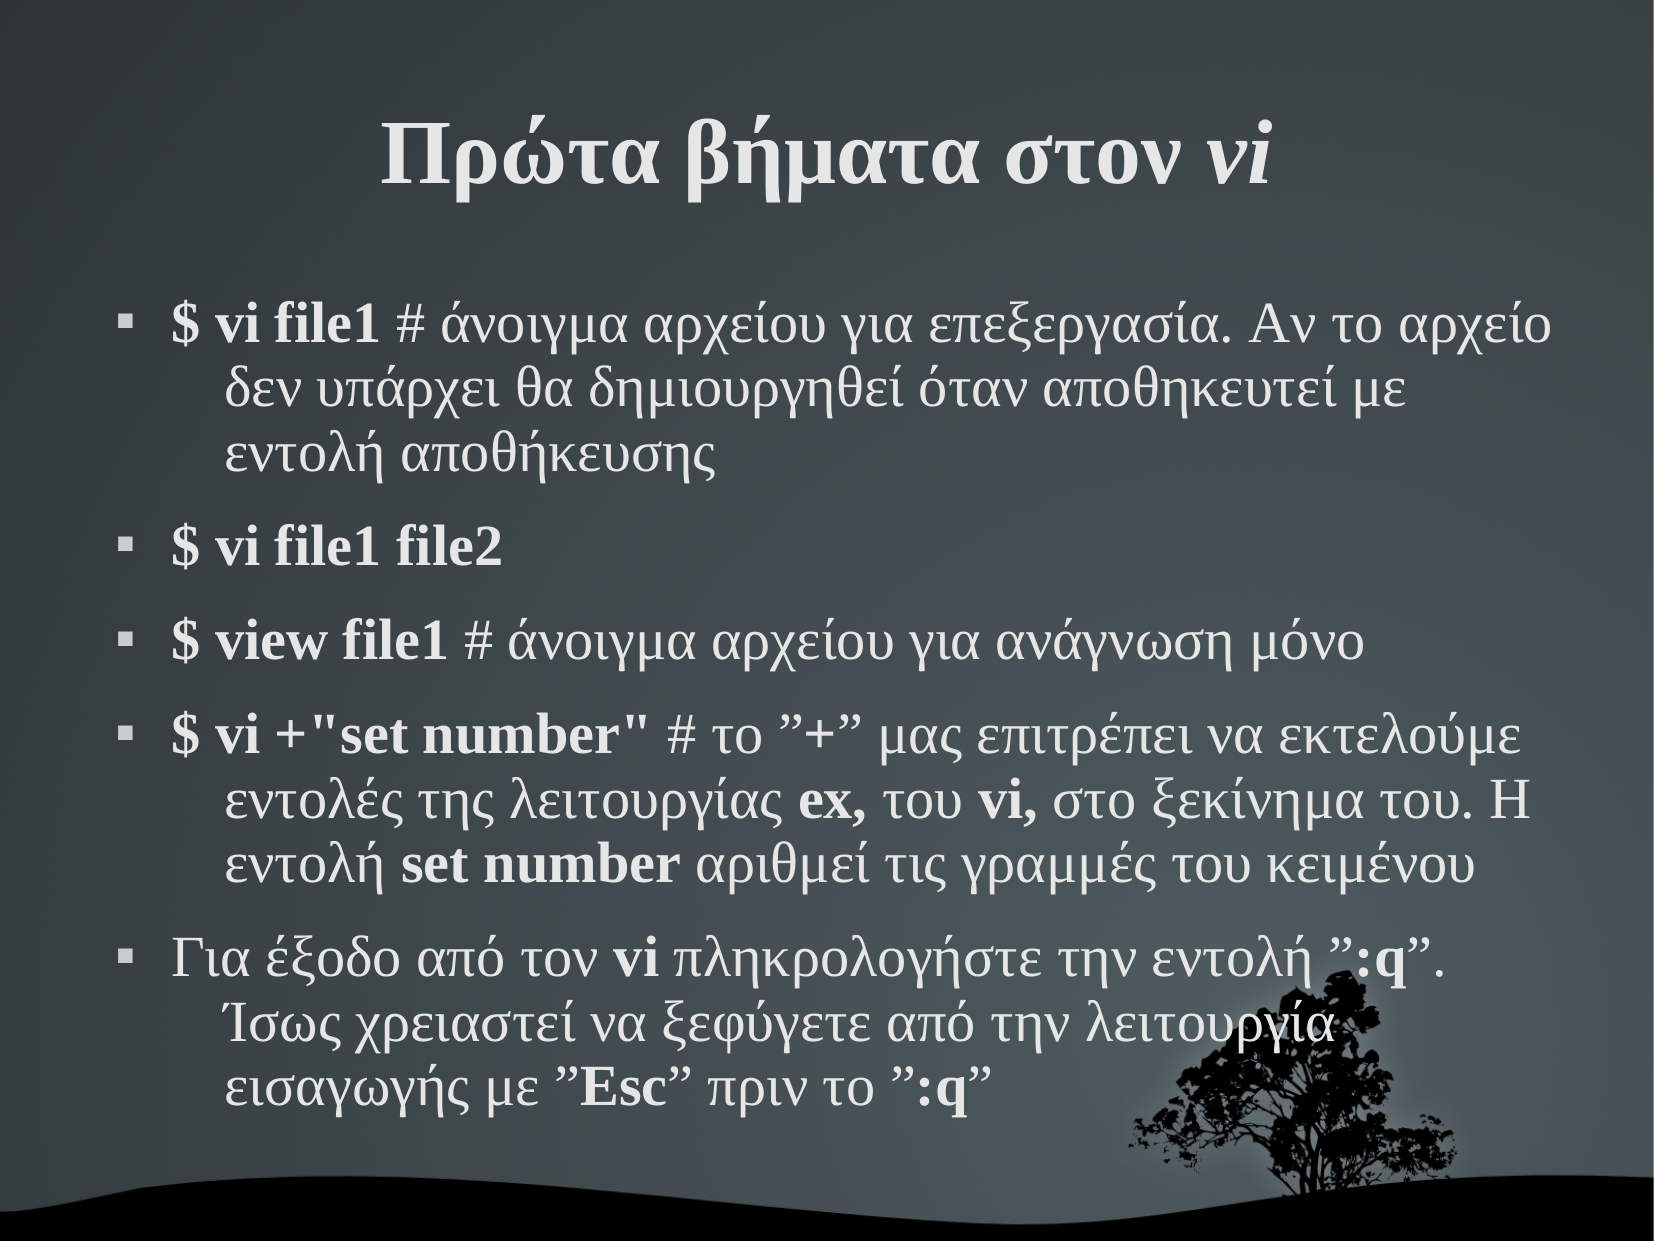

# Πρώτα βήματα στον vi
$ vi file1 # άνοιγμα αρχείου για επεξεργασία. Αν το αρχείο δεν υπάρχει θα δημιουργηθεί όταν αποθηκευτεί με εντολή αποθήκευσης
$ vi file1 file2
$ view file1 # άνοιγμα αρχείου για ανάγνωση μόνο
$ vi +"set number" # το ”+” μας επιτρέπει να εκτελούμε εντολές της λειτουργίας ex, του vi, στο ξεκίνημα του. Η εντολή set number αριθμεί τις γραμμές του κειμένου
Για έξοδο από τον vi πληκρολογήστε την εντολή ”:q”. Ίσως χρειαστεί να ξεφύγετε από την λειτουργία εισαγωγής με ”Esc” πριν το ”:q”